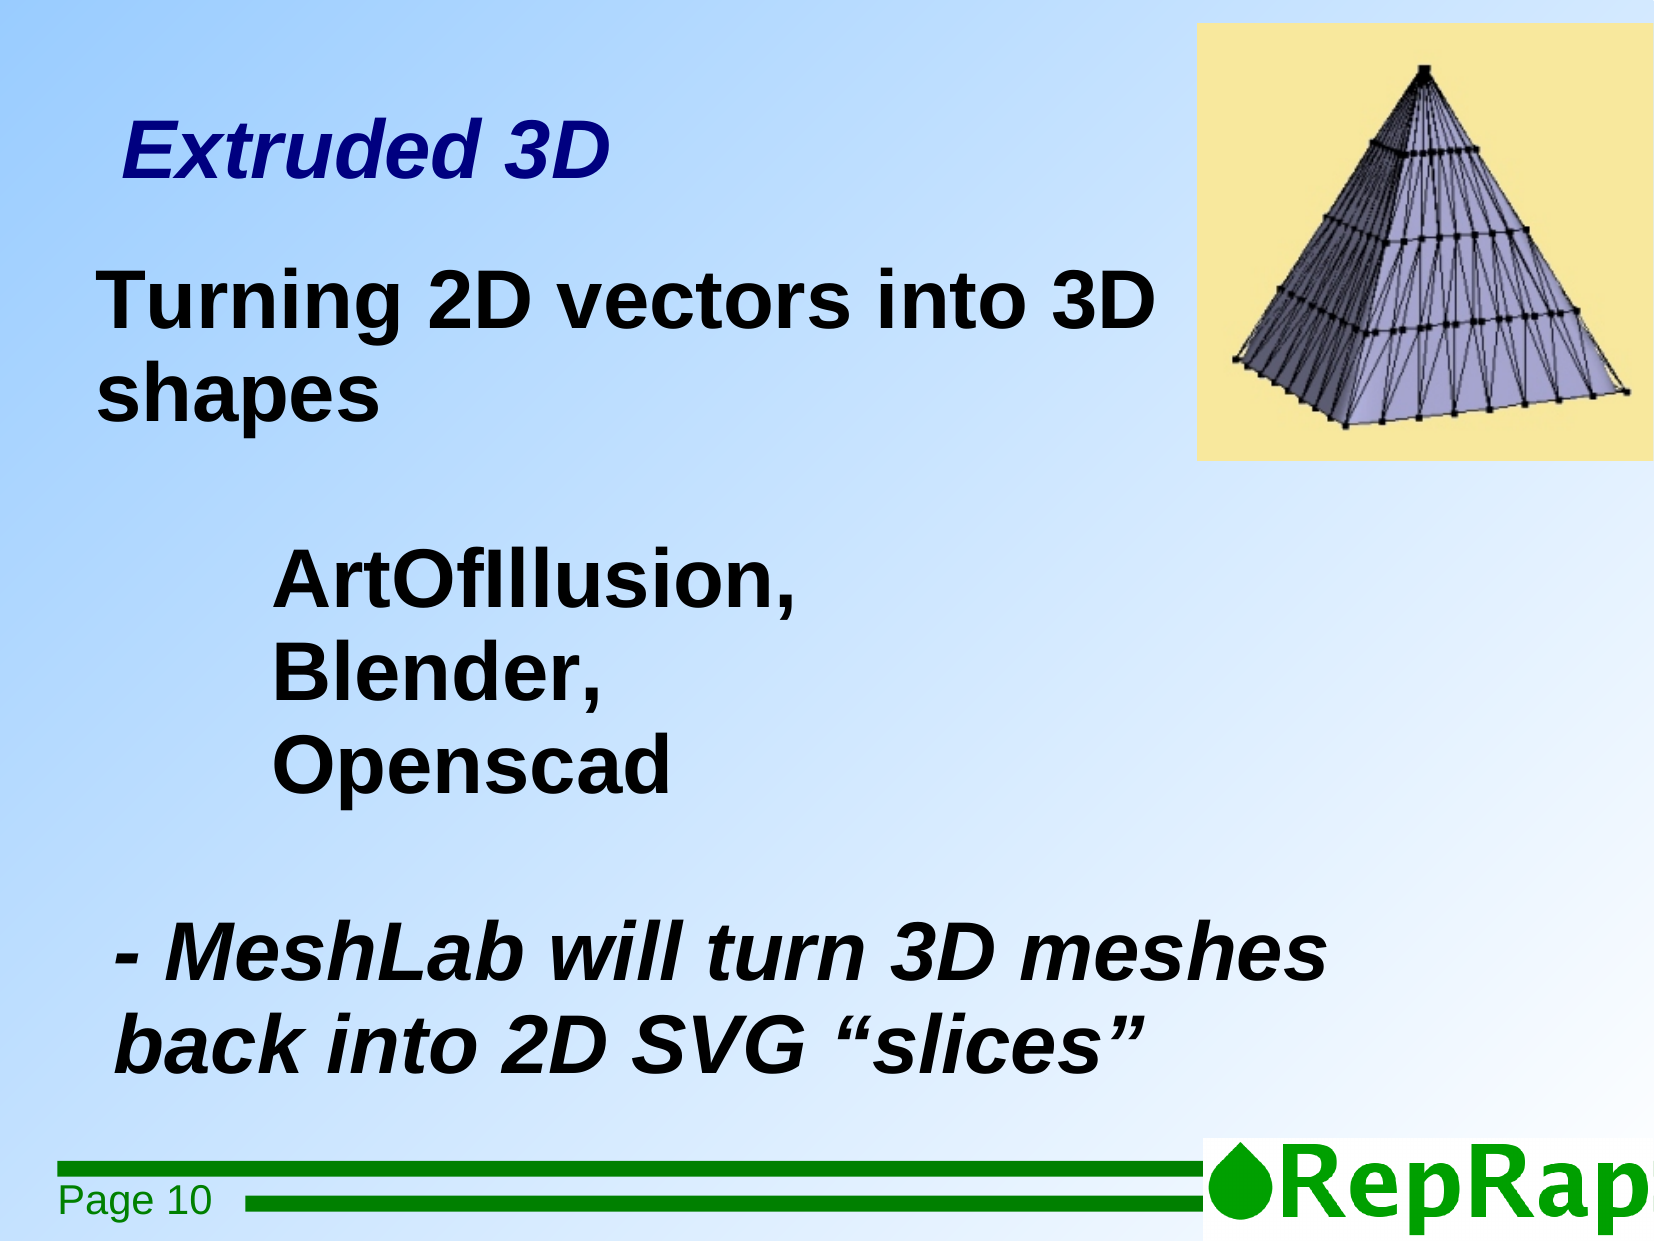

# Extruded 3D
Turning 2D vectors into 3D shapes
ArtOfIllusion,
Blender,
Openscad
- MeshLab will turn 3D meshes back into 2D SVG “slices”